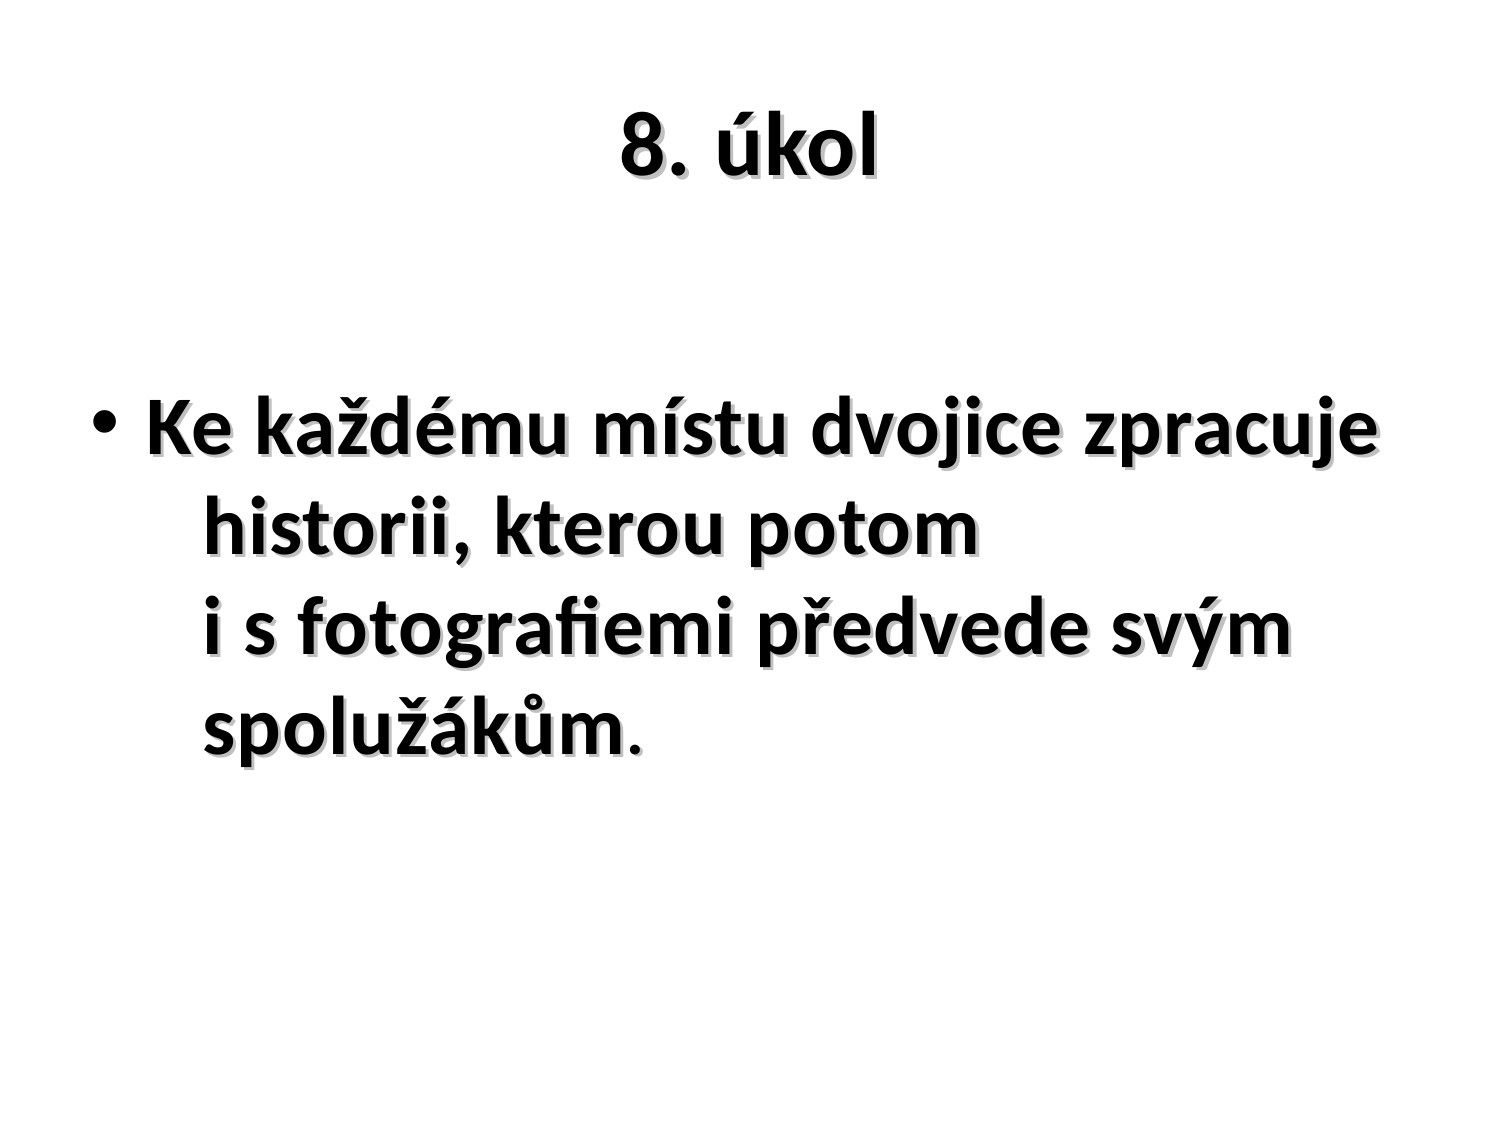

# 8. úkol
Ke každému místu dvojice zpracuje historii, kterou potom
i s fotografiemi předvede svým spolužákům.